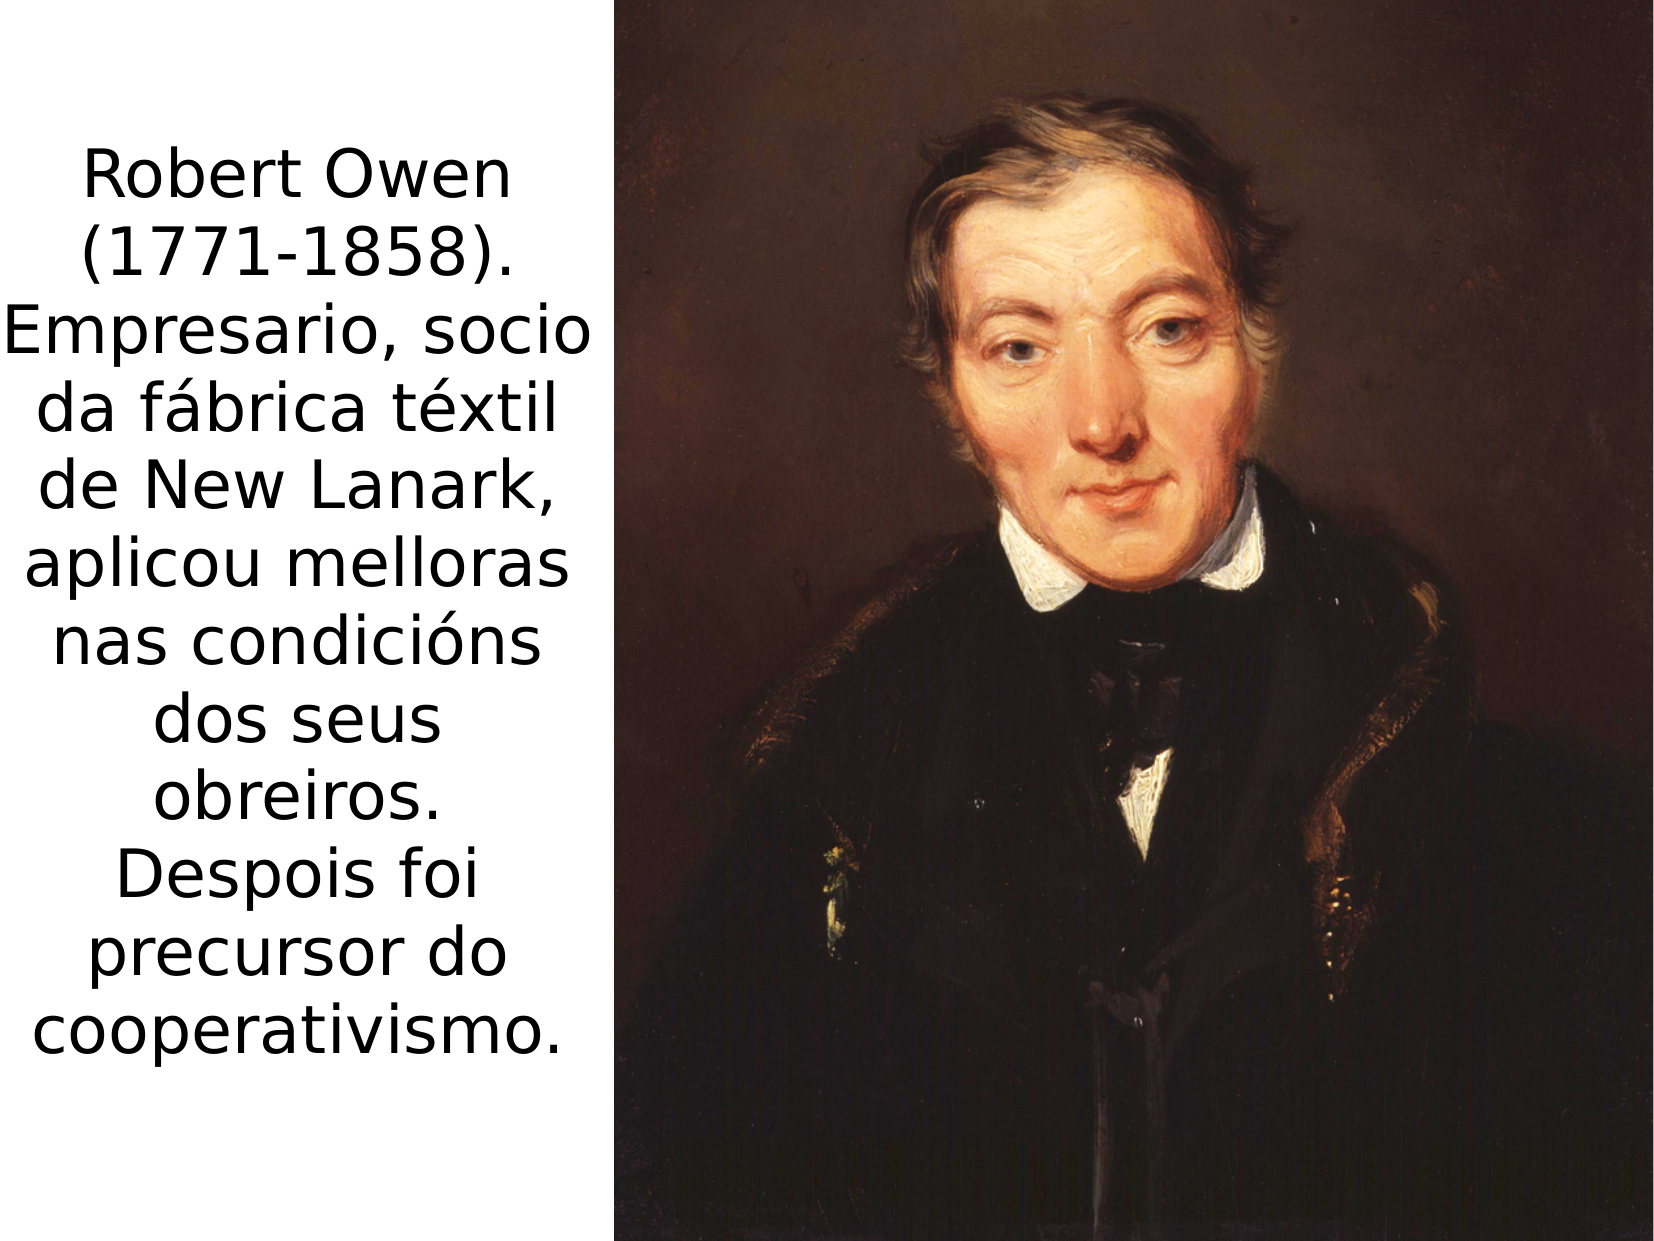

# Robert Owen (1771-1858). Empresario, socio da fábrica téxtil de New Lanark, aplicou melloras nas condicións dos seus obreiros.
Despois foi precursor do cooperativismo.